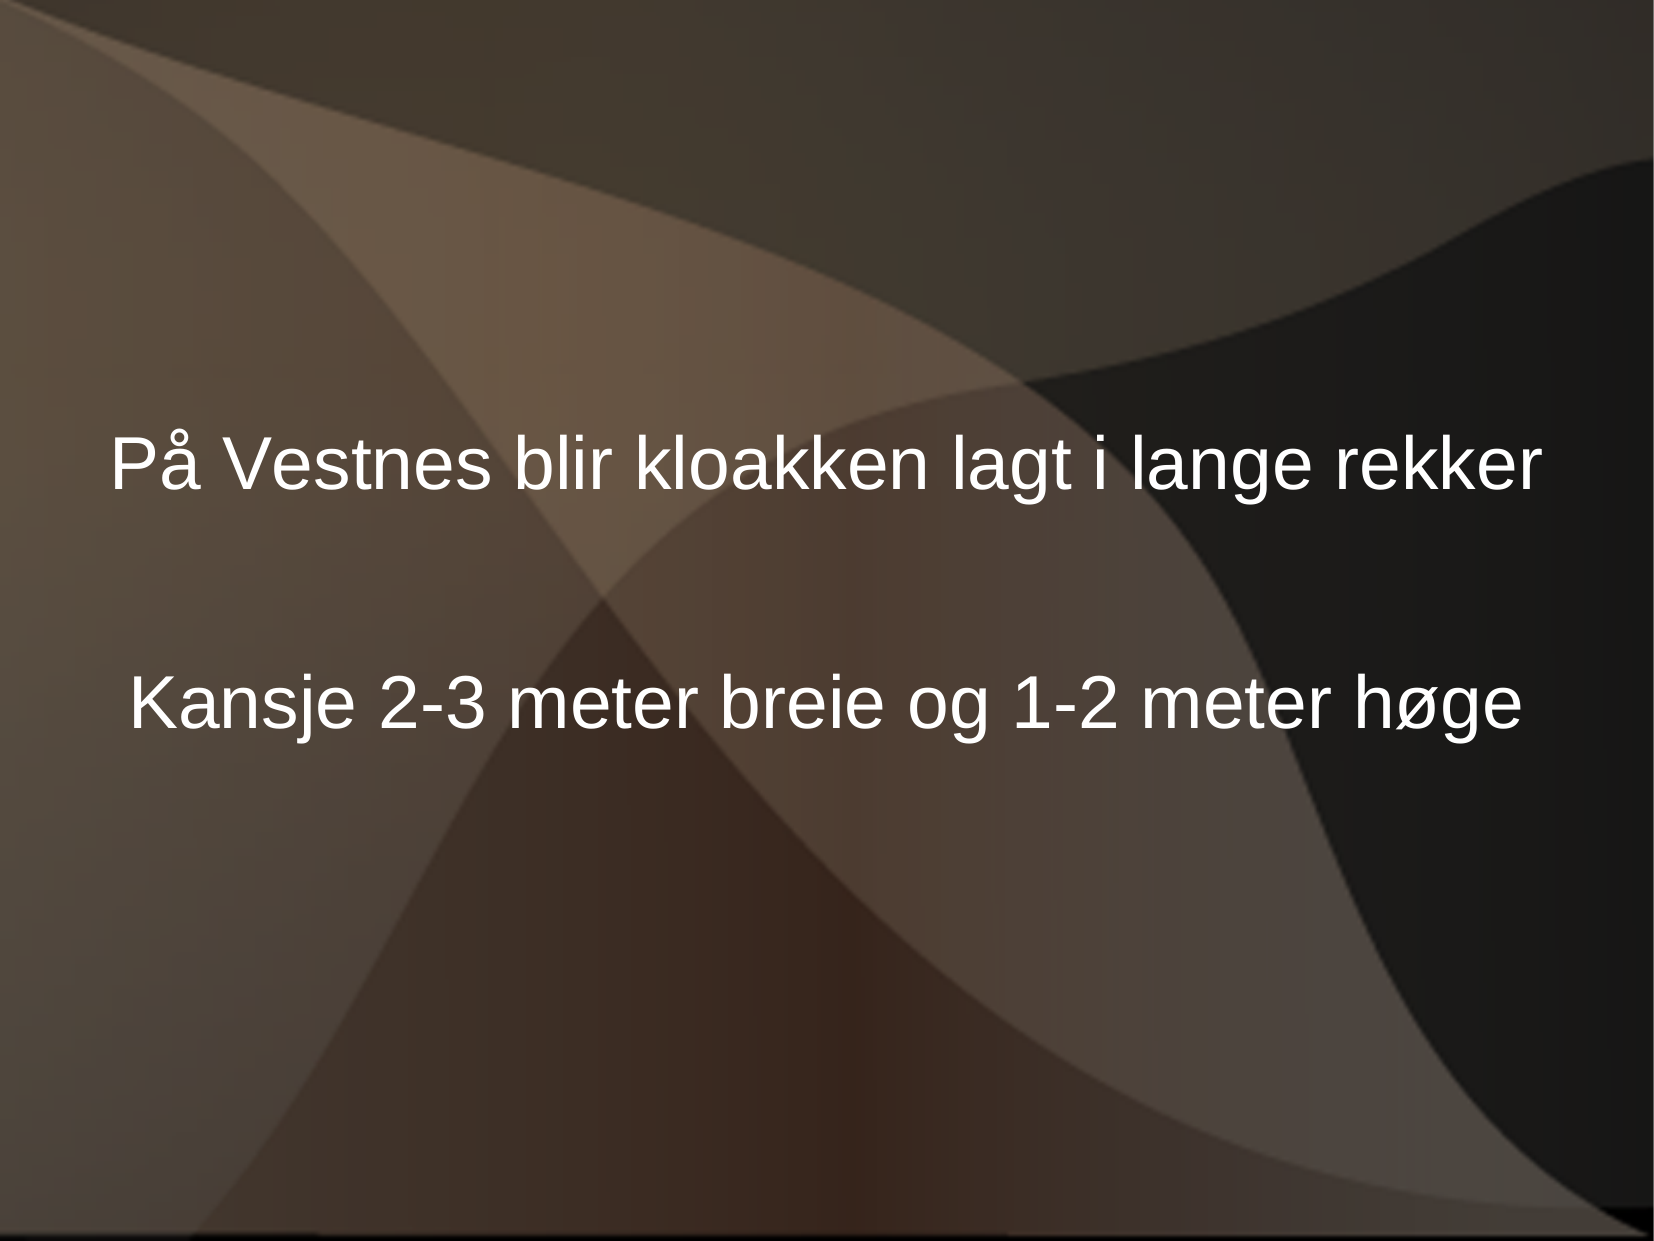

# På Vestnes blir kloakken lagt i lange rekker
Kansje 2-3 meter breie og 1-2 meter høge